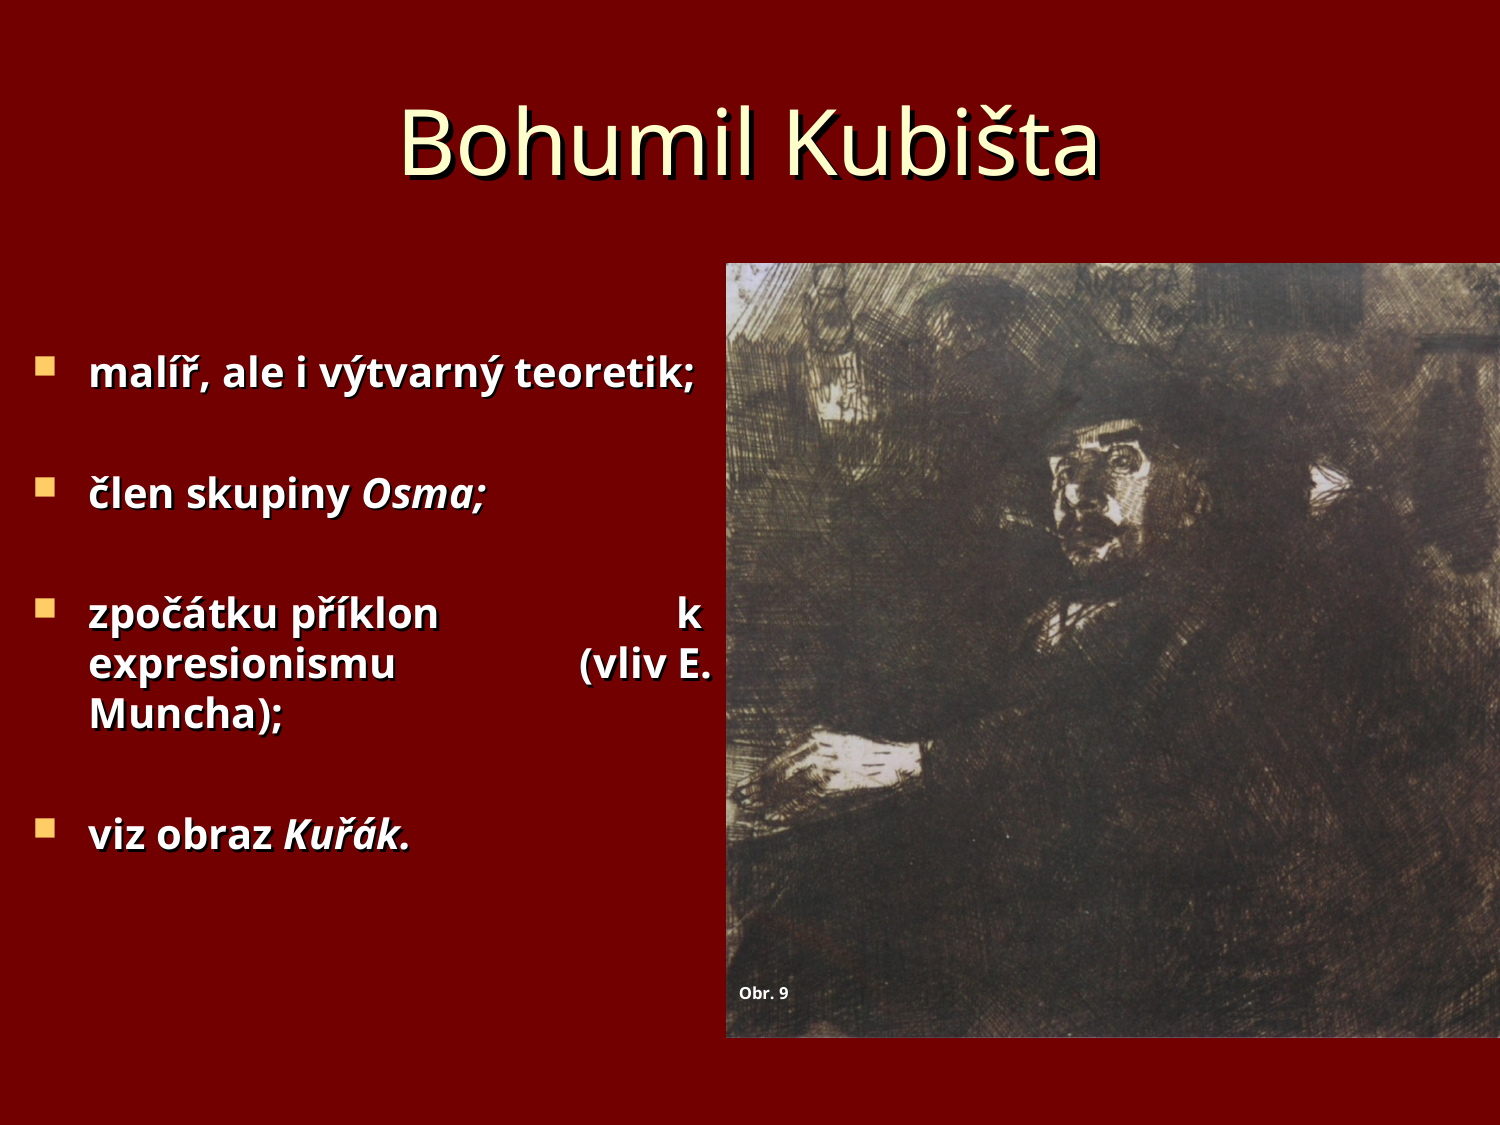

# Bohumil Kubišta
malíř, ale i výtvarný teoretik;
člen skupiny Osma;
zpočátku příklon k expresionismu (vliv E. Muncha);
viz obraz Kuřák.
Obr. 9